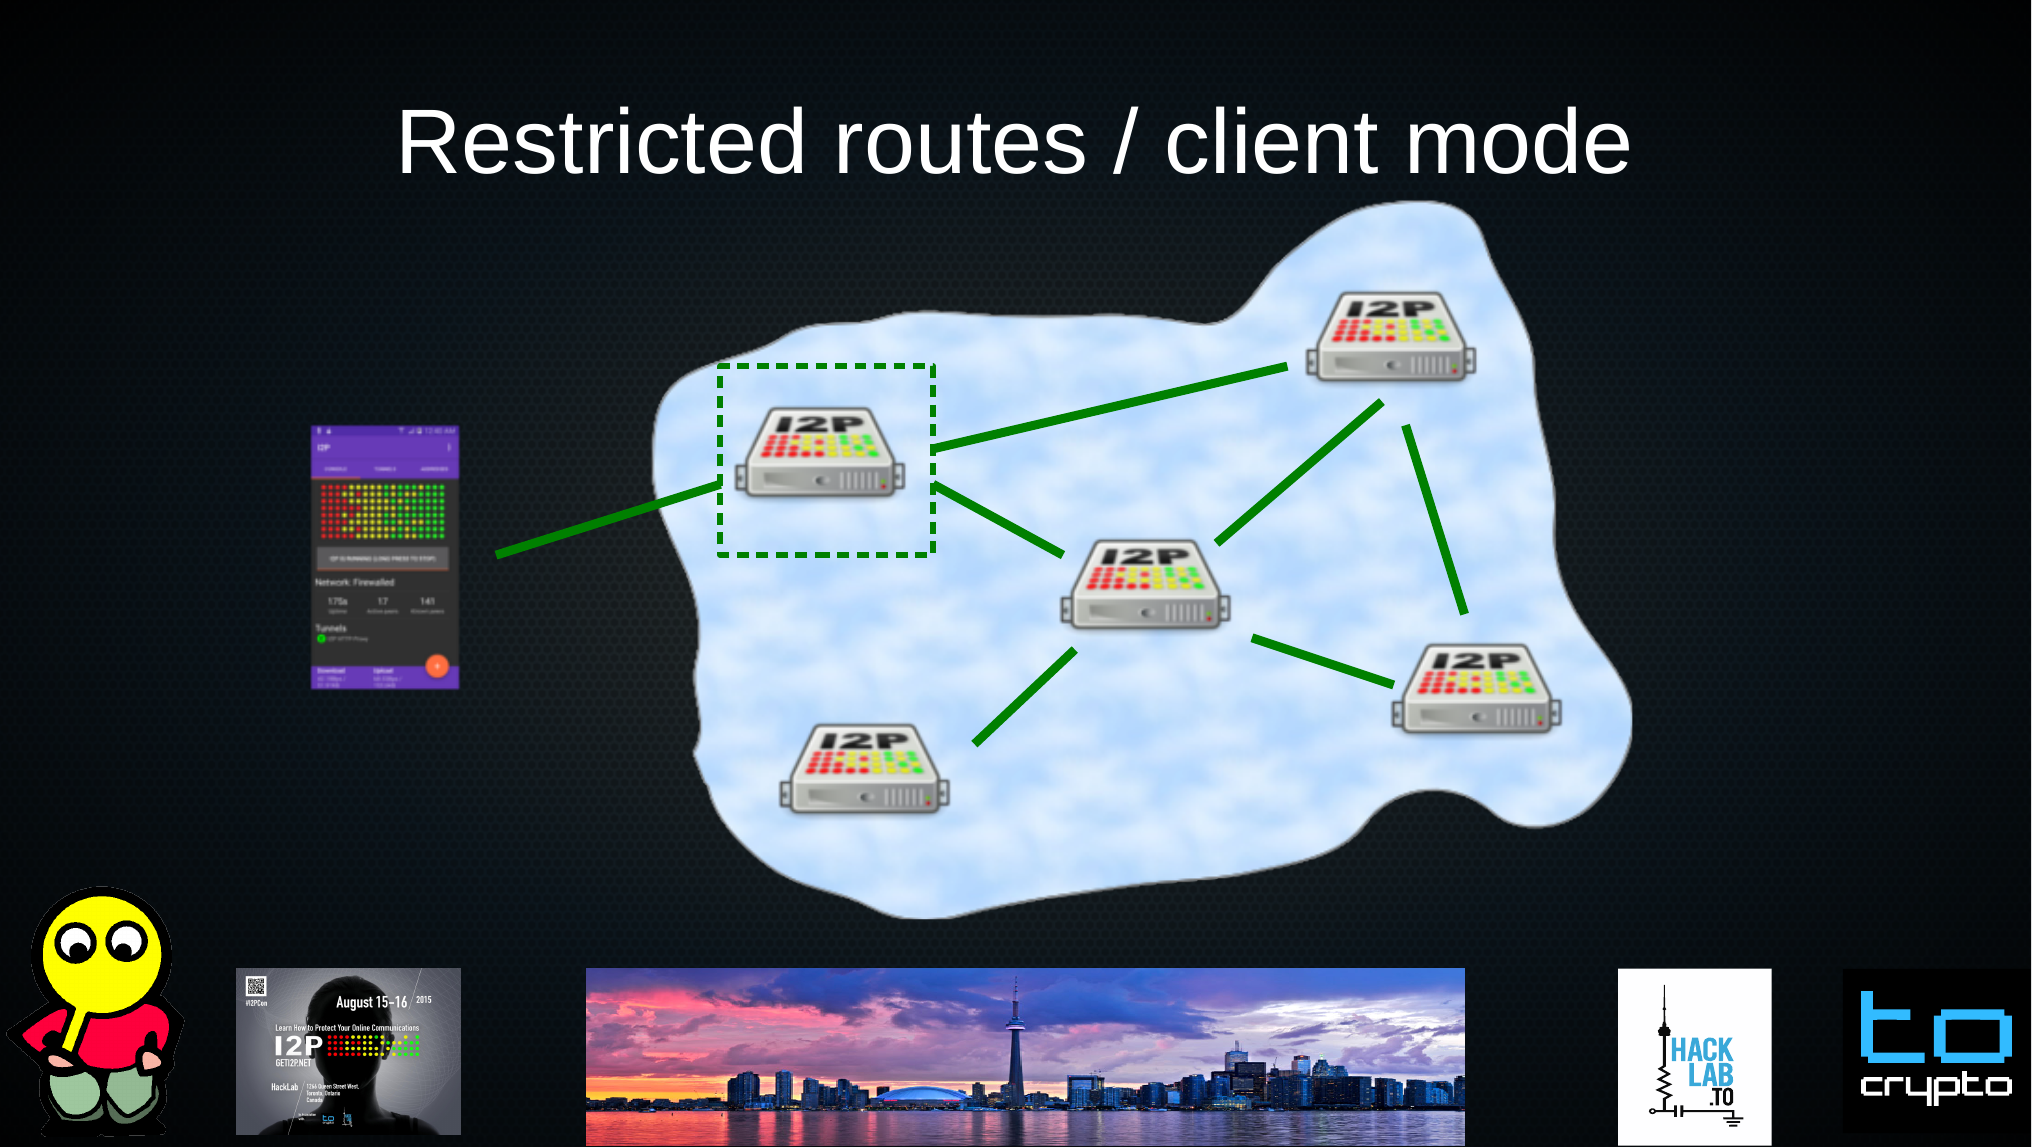

# Restricted routes / client mode
29